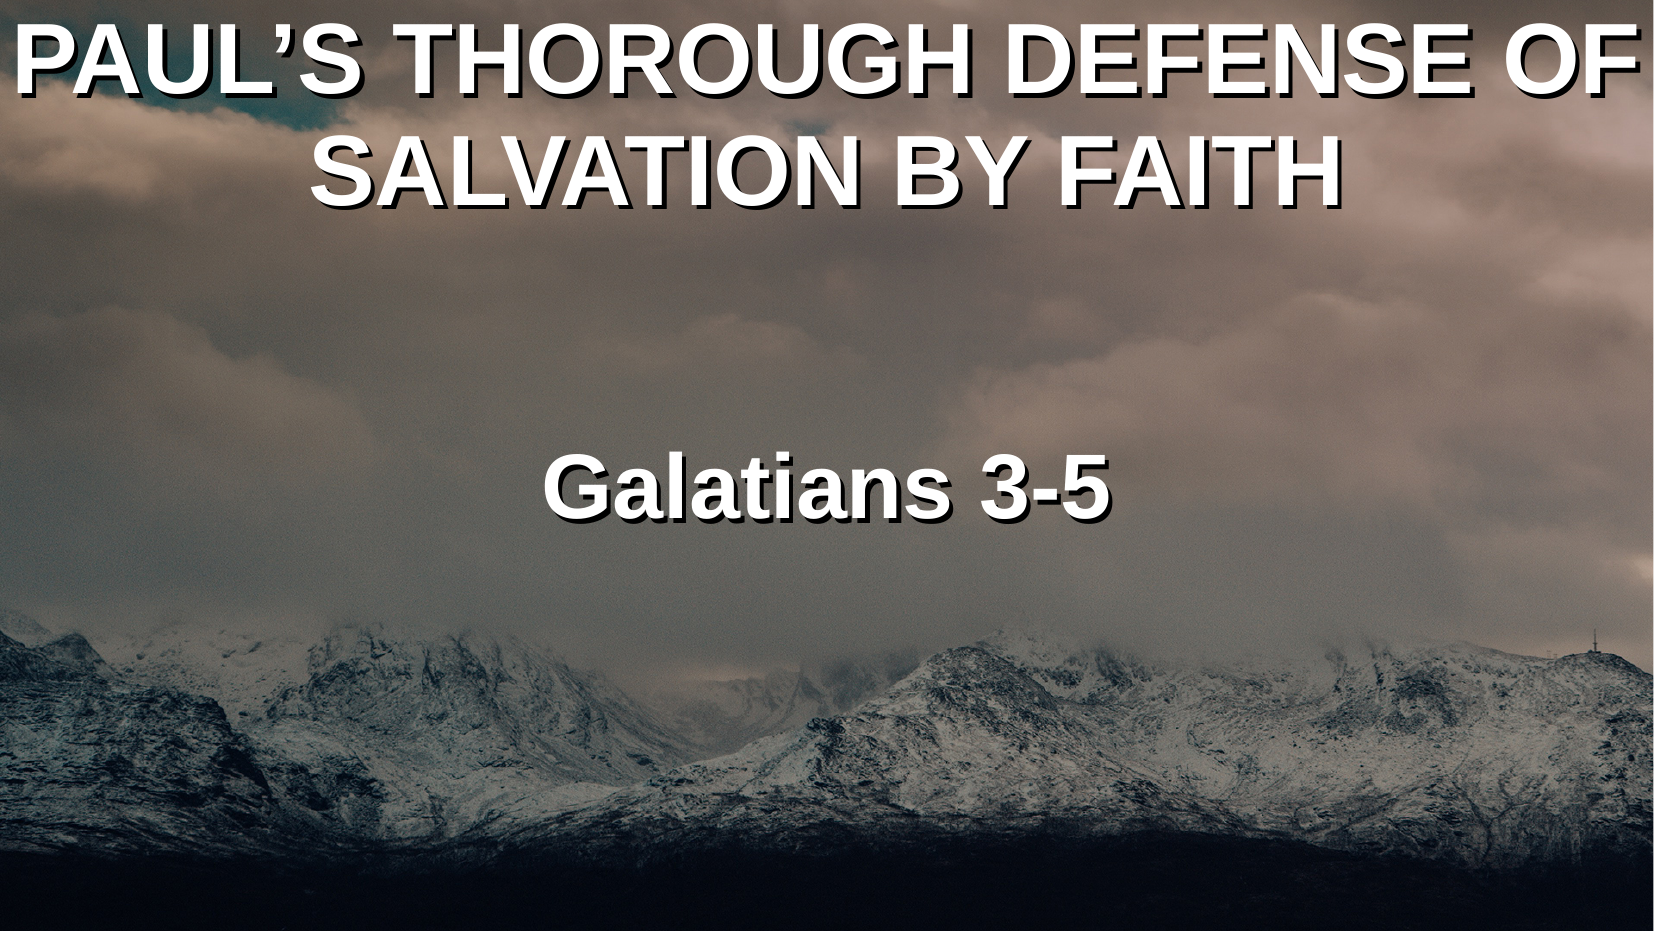

# PAUL’S THOROUGH DEFENSE OF SALVATION BY FAITH
Galatians 3-5